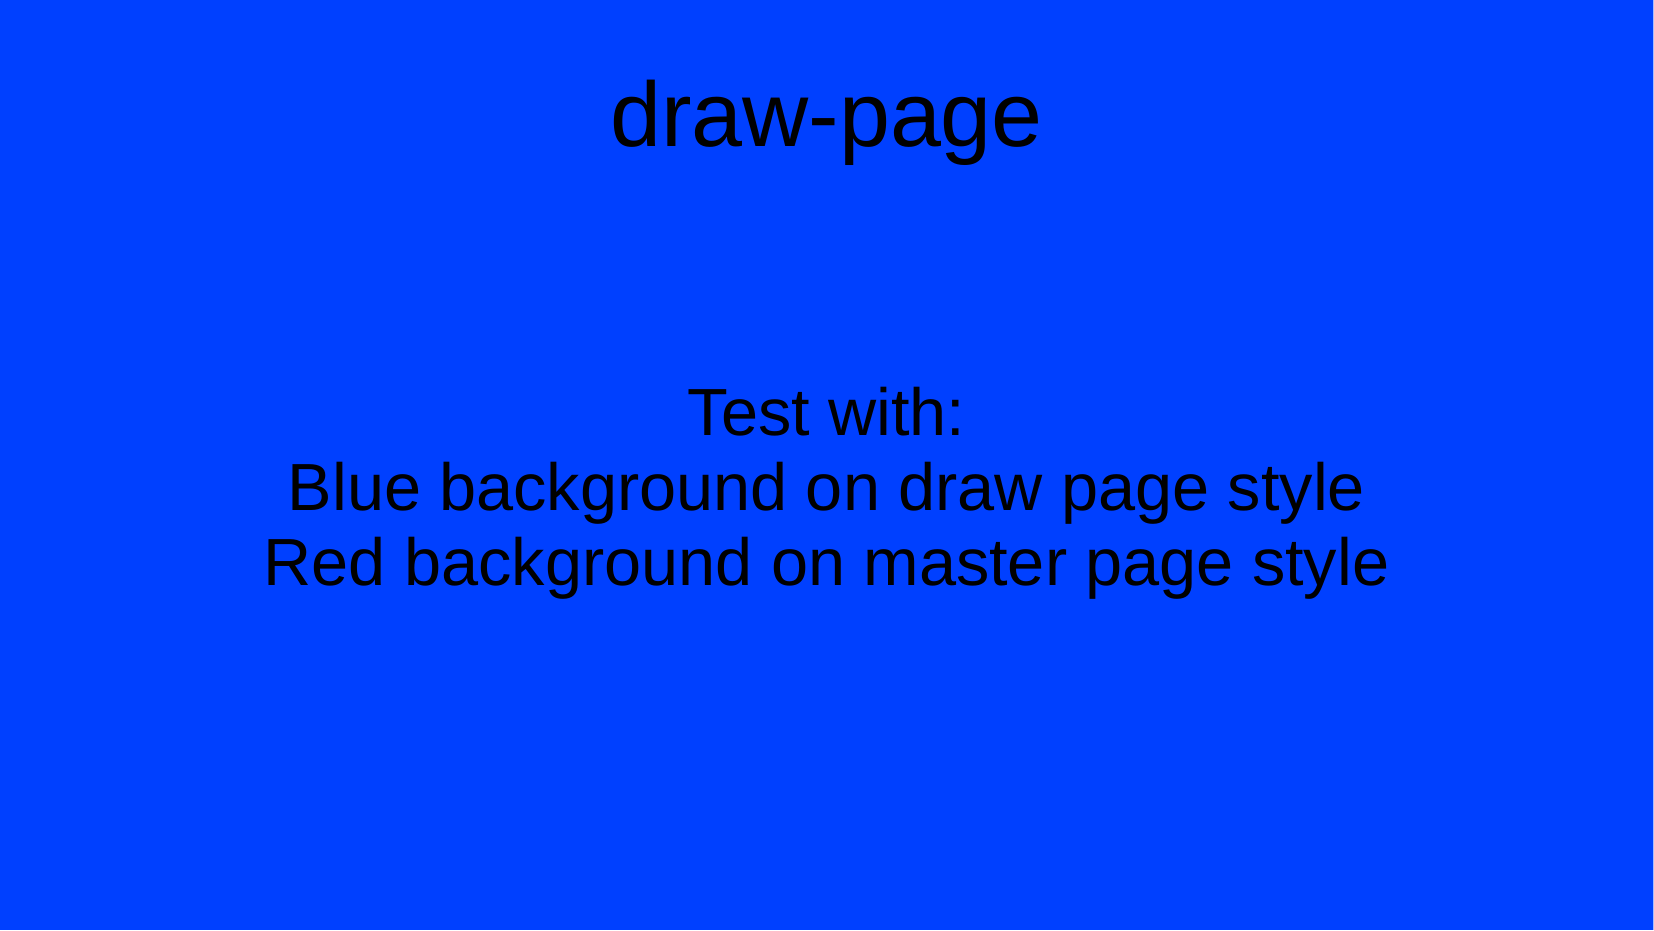

# draw-page
Test with:
Blue background on draw page style
Red background on master page style